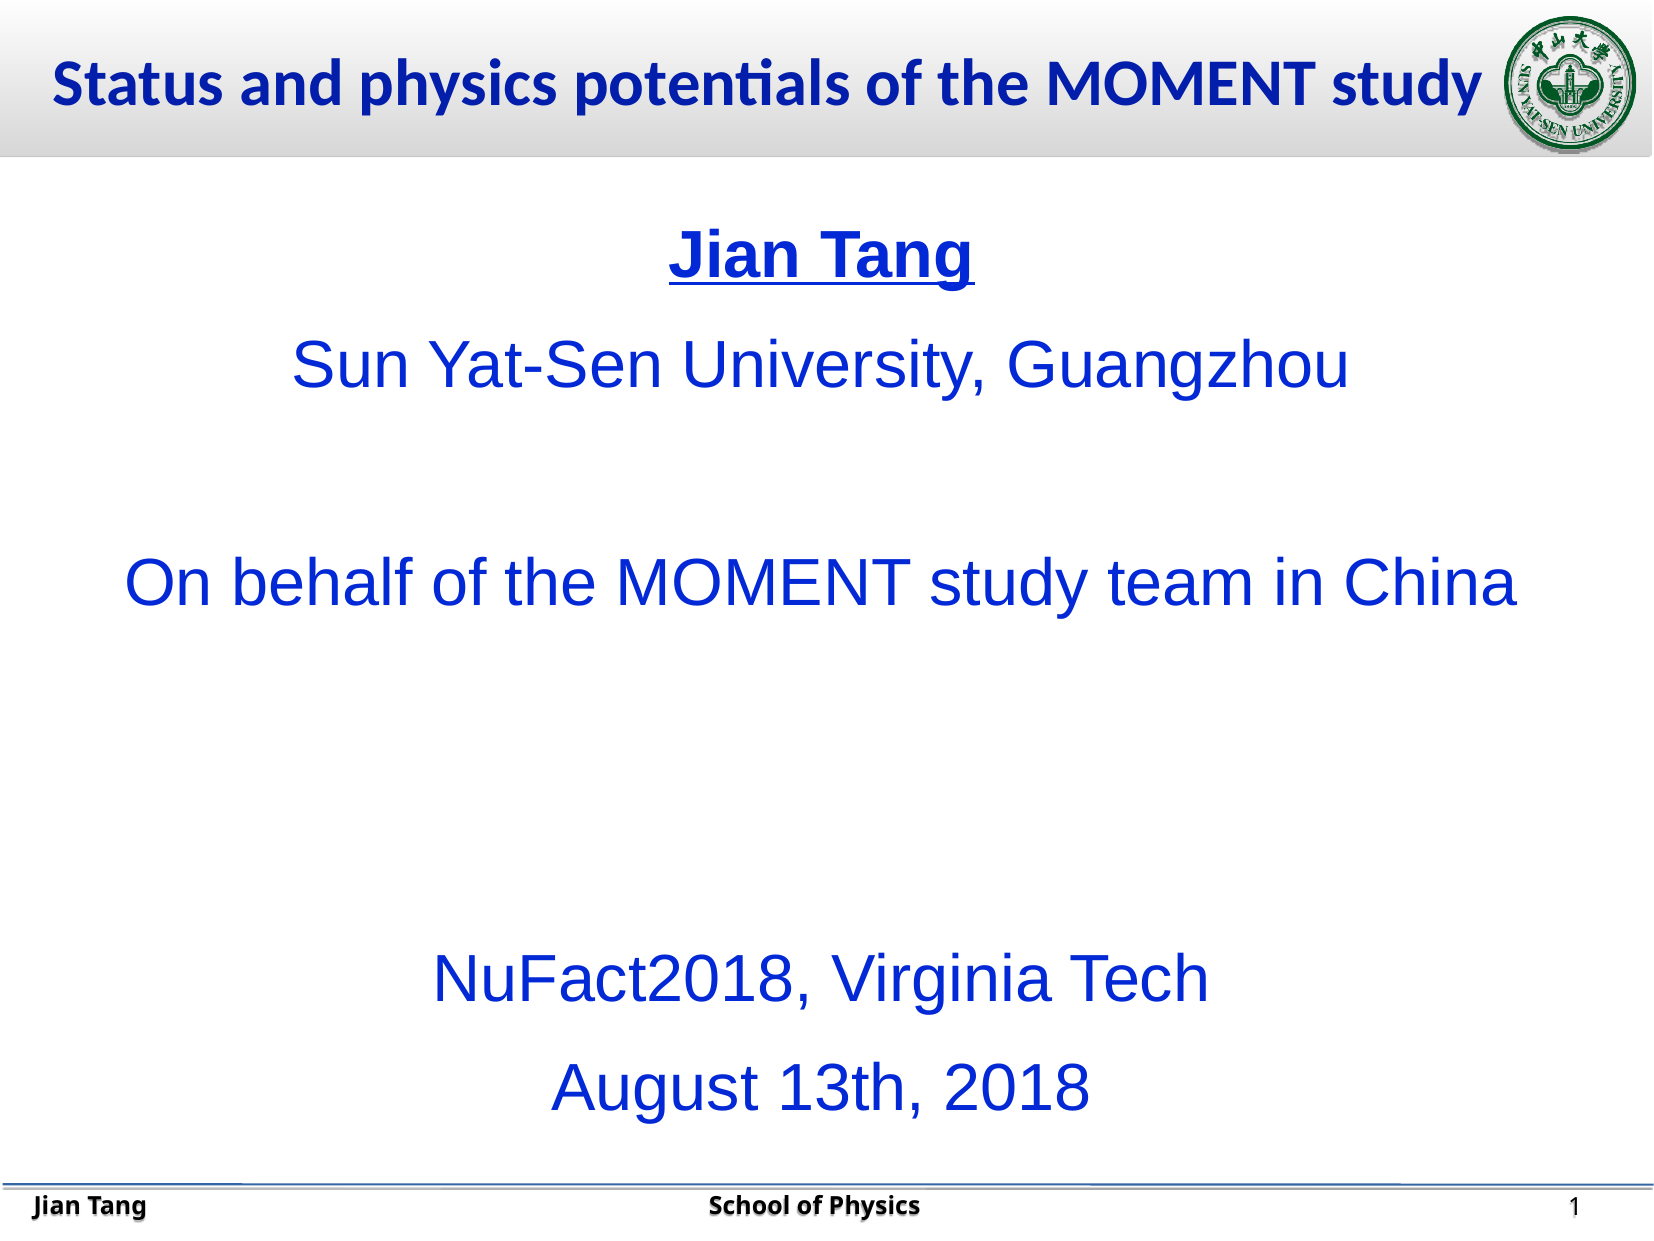

# Status and physics potentials of the MOMENT study
Jian Tang
Sun Yat-Sen University, Guangzhou
On behalf of the MOMENT study team in China
NuFact2018, Virginia Tech
August 13th, 2018